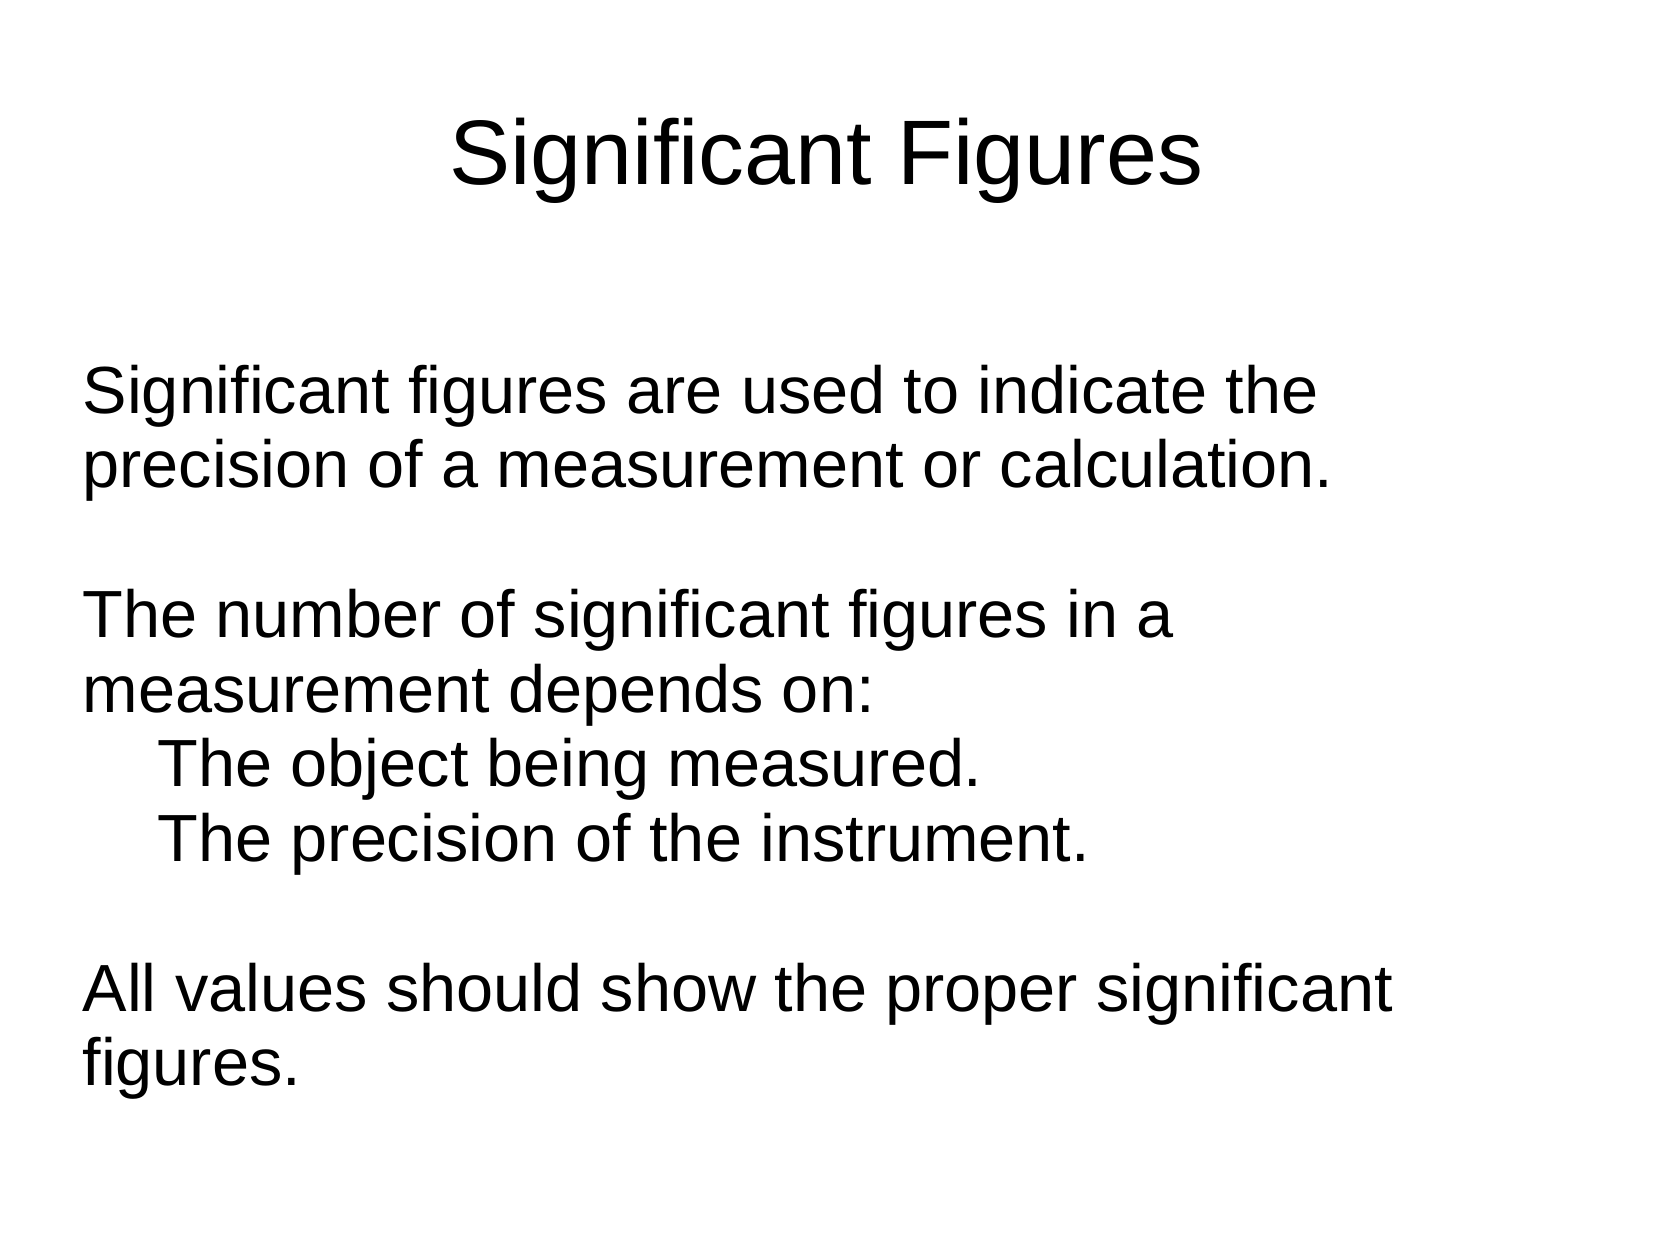

# Significant Figures
Significant figures are used to indicate the precision of a measurement or calculation.
The number of significant figures in a measurement depends on:
	The object being measured.
	The precision of the instrument.
All values should show the proper significant figures.